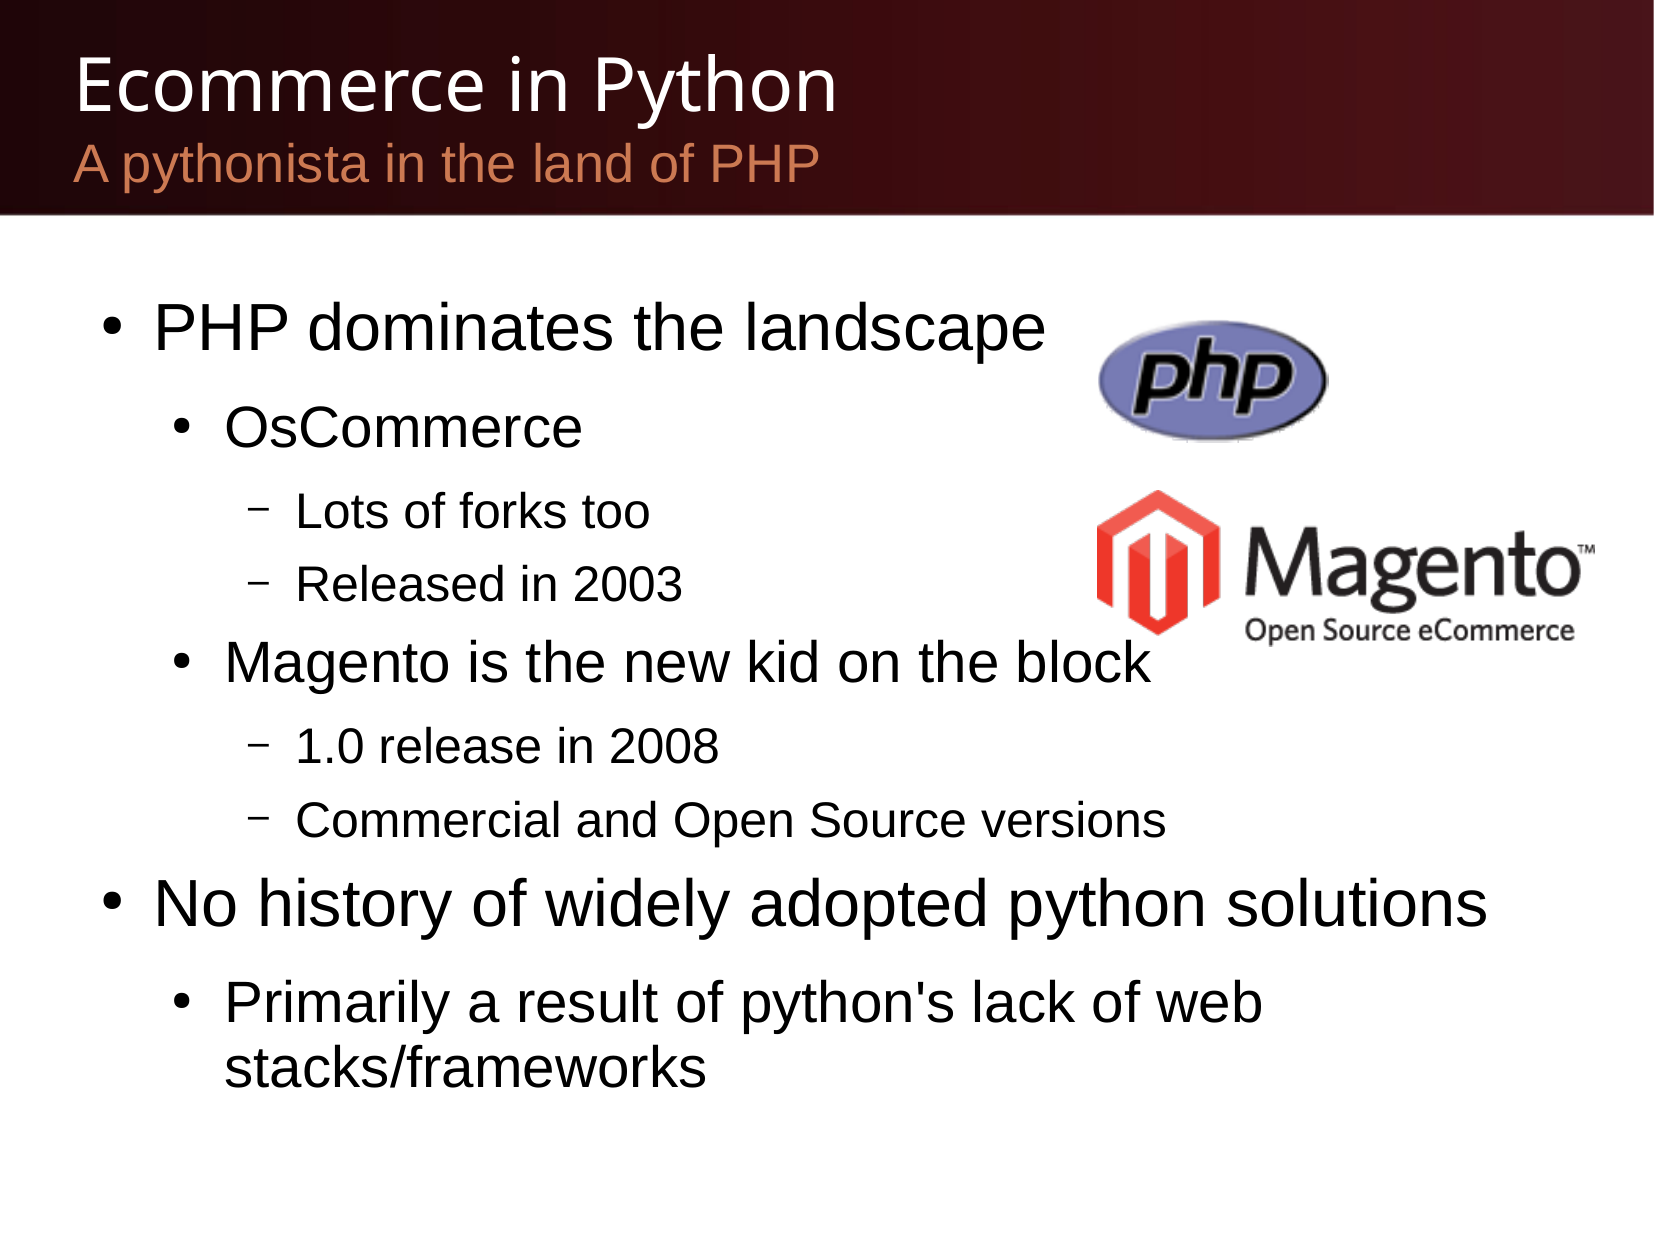

Ecommerce in Python
A pythonista in the land of PHP
# PHP dominates the landscape
OsCommerce
Lots of forks too
Released in 2003
Magento is the new kid on the block
1.0 release in 2008
Commercial and Open Source versions
No history of widely adopted python solutions
Primarily a result of python's lack of web stacks/frameworks